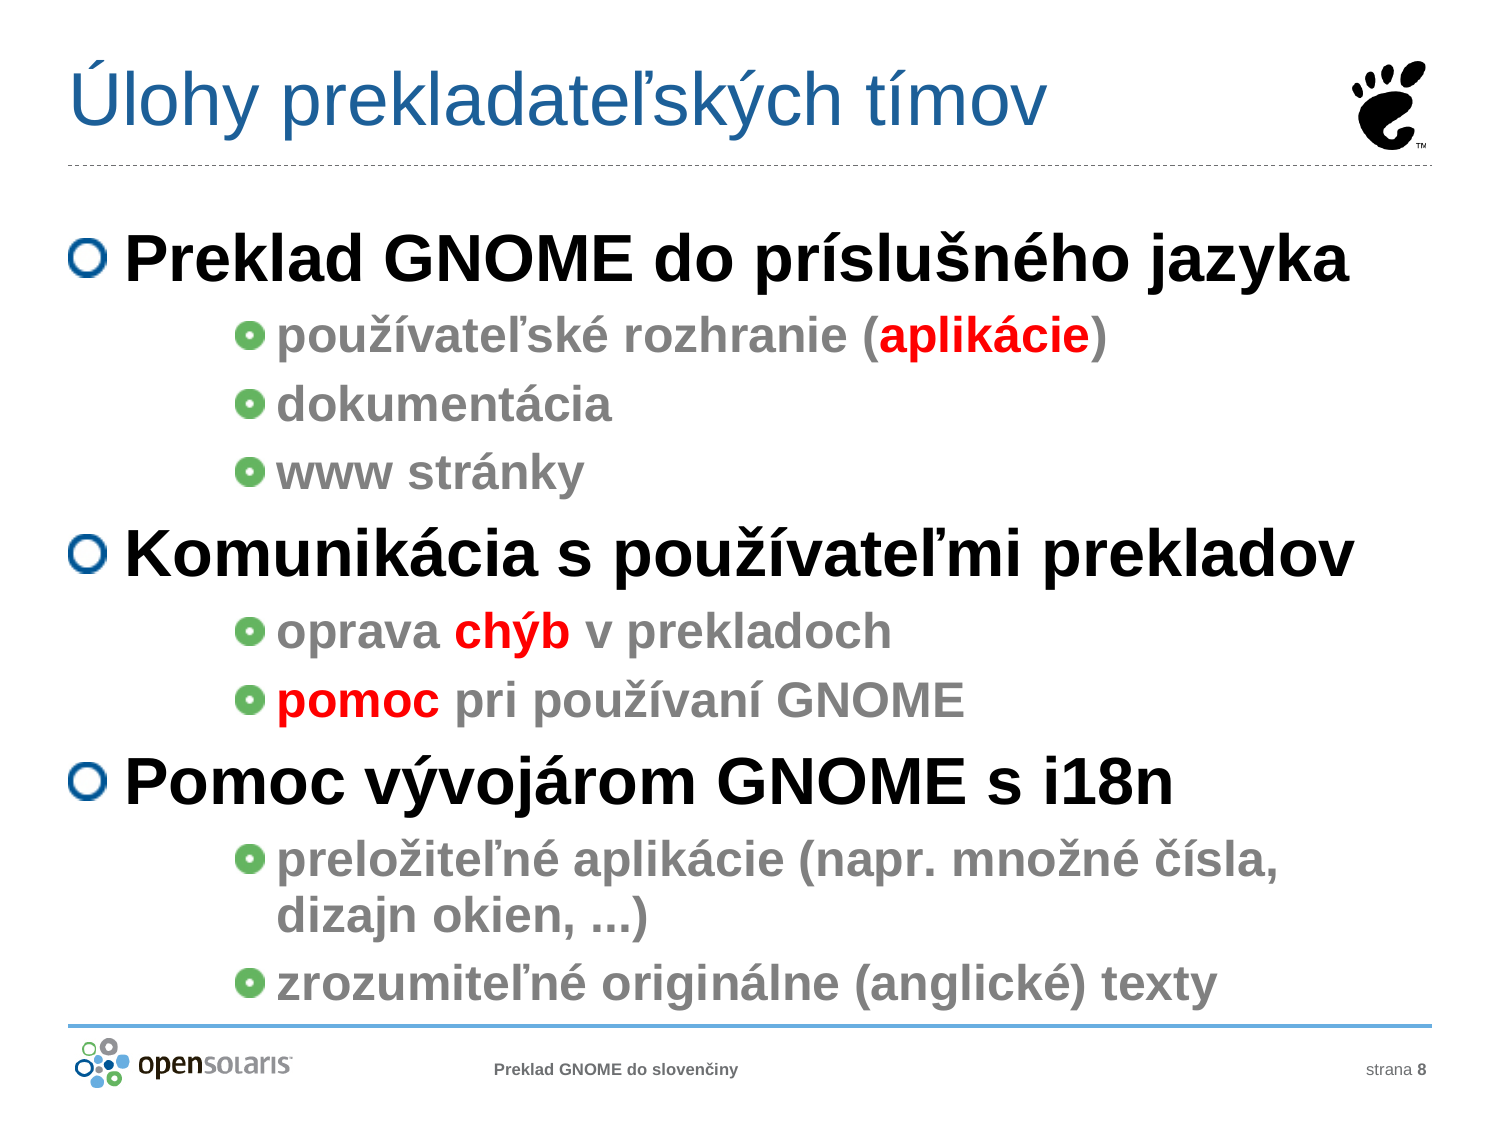

# Úlohy prekladateľských tímov
Preklad GNOME do príslušného jazyka
používateľské rozhranie (aplikácie)
dokumentácia
www stránky
Komunikácia s používateľmi prekladov
oprava chýb v prekladoch
pomoc pri používaní GNOME
Pomoc vývojárom GNOME s i18n
preložiteľné aplikácie (napr. množné čísla, dizajn okien, ...)
zrozumiteľné originálne (anglické) texty
8